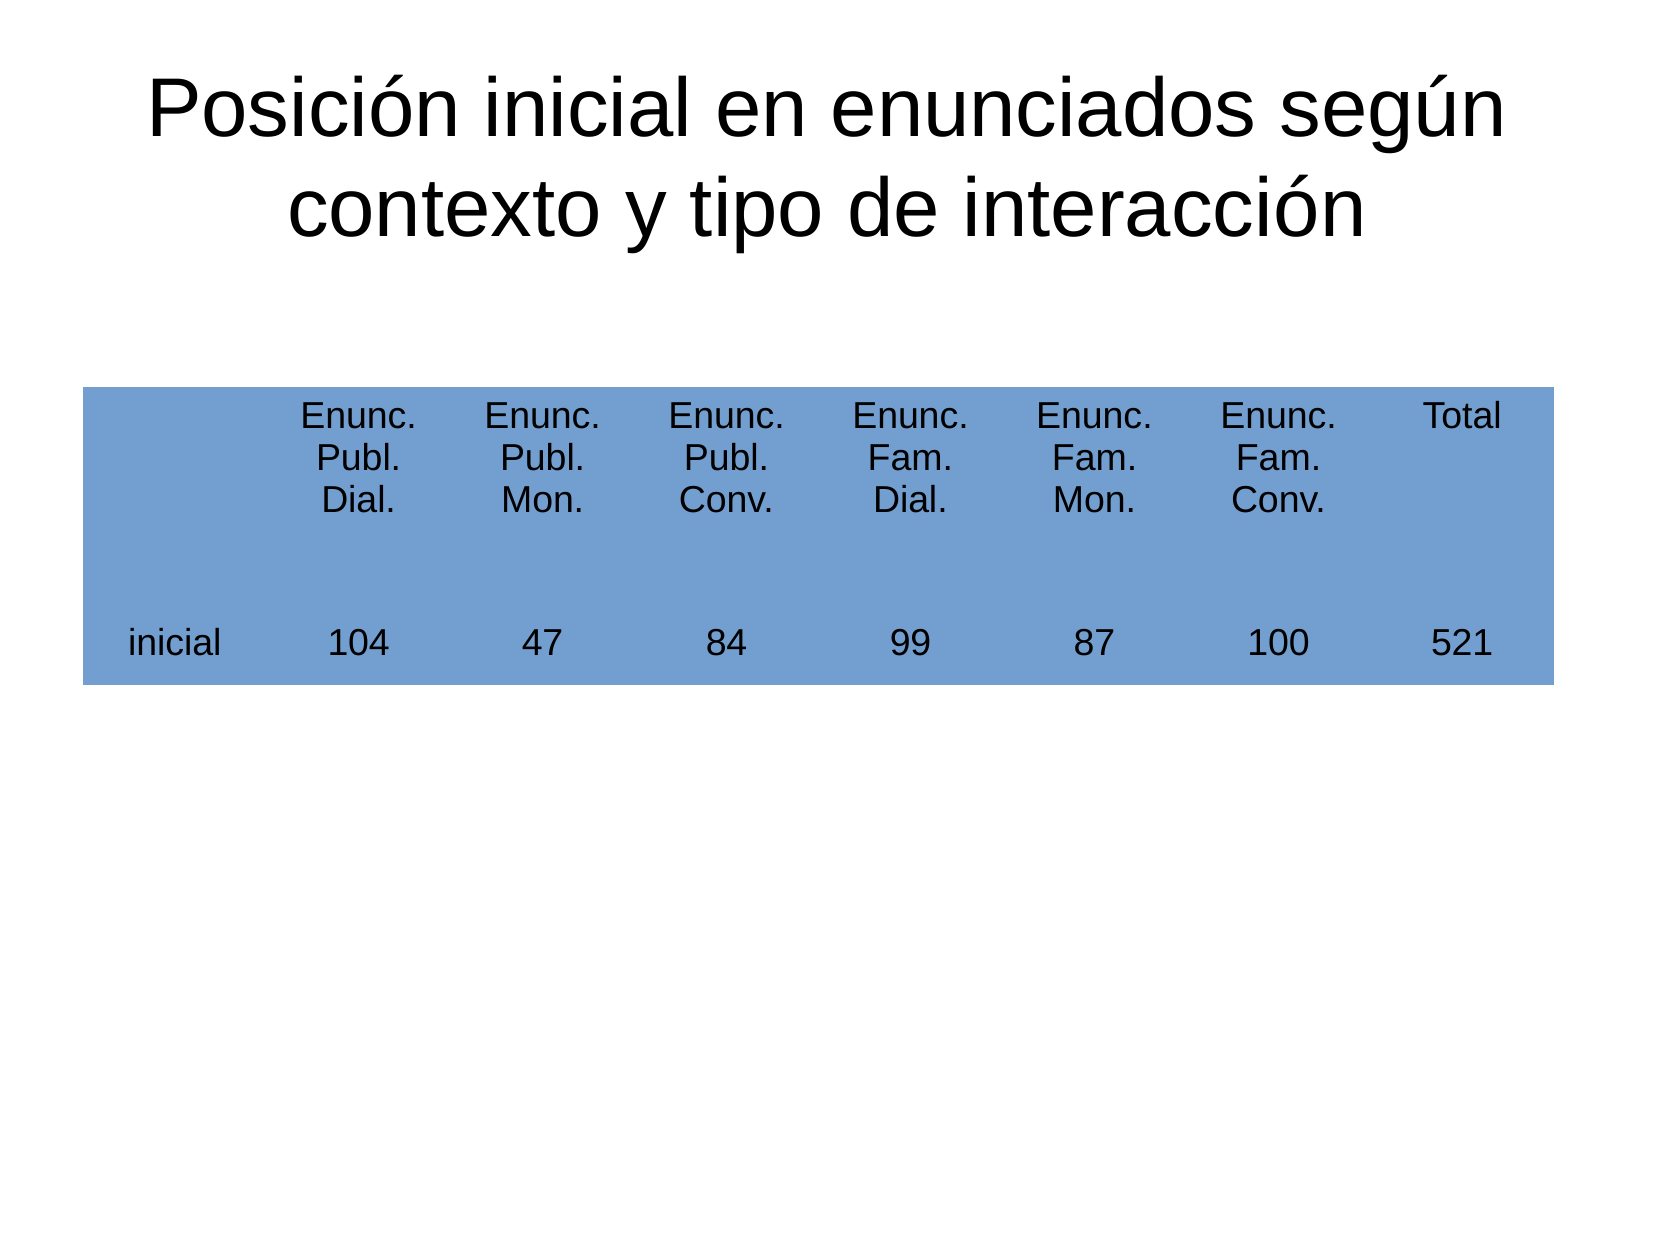

# Posición inicial en enunciados según contexto y tipo de interacción
| | Enunc. Publ. Dial. | Enunc. Publ. Mon. | Enunc. Publ. Conv. | Enunc. Fam. Dial. | Enunc. Fam. Mon. | Enunc. Fam. Conv. | Total |
| --- | --- | --- | --- | --- | --- | --- | --- |
| inicial | 104 | 47 | 84 | 99 | 87 | 100 | 521 |